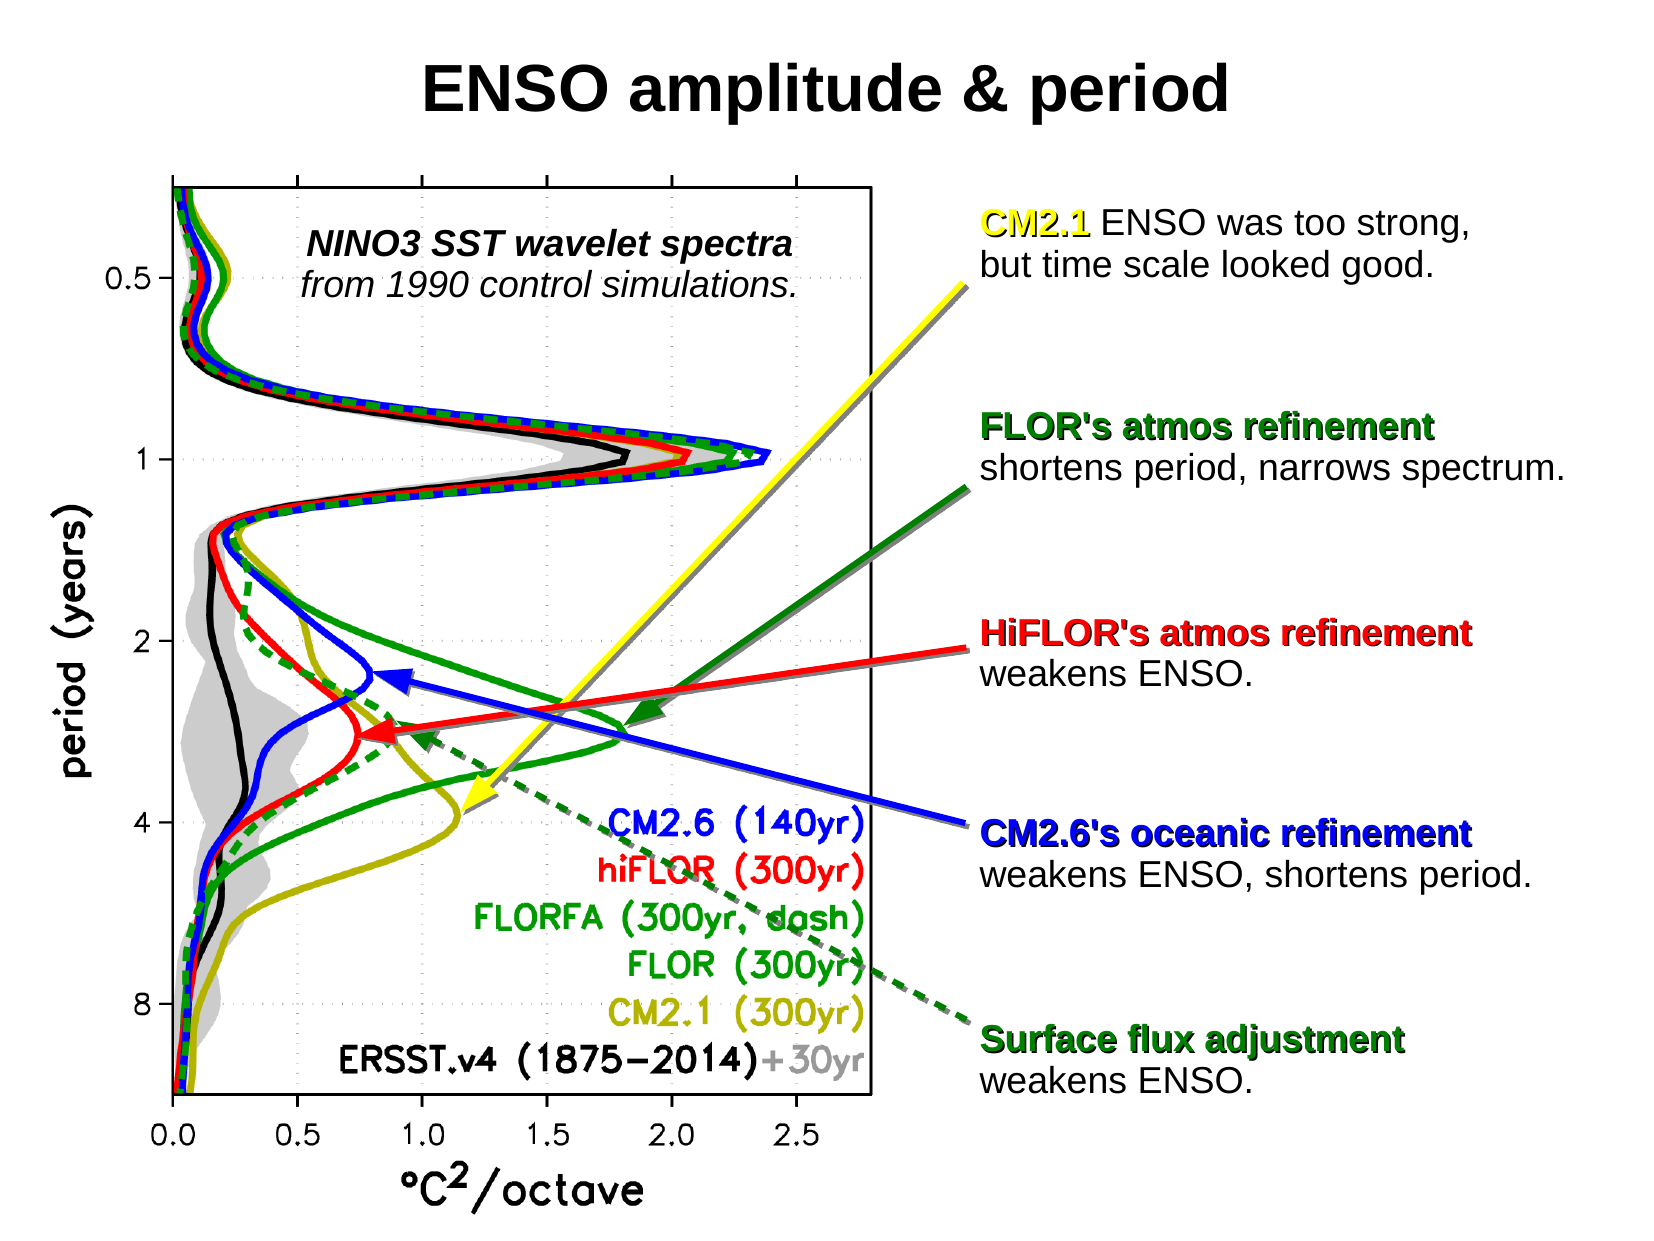

ENSO amplitude & period
CM2.1 ENSO was too strong,
but time scale looked good.
NINO3 SST wavelet spectra
from 1990 control simulations.
FLOR's atmos refinement
shortens period, narrows spectrum.
HiFLOR's atmos refinement
weakens ENSO.
CM2.6's oceanic refinement
weakens ENSO, shortens period.
Surface flux adjustment
weakens ENSO.